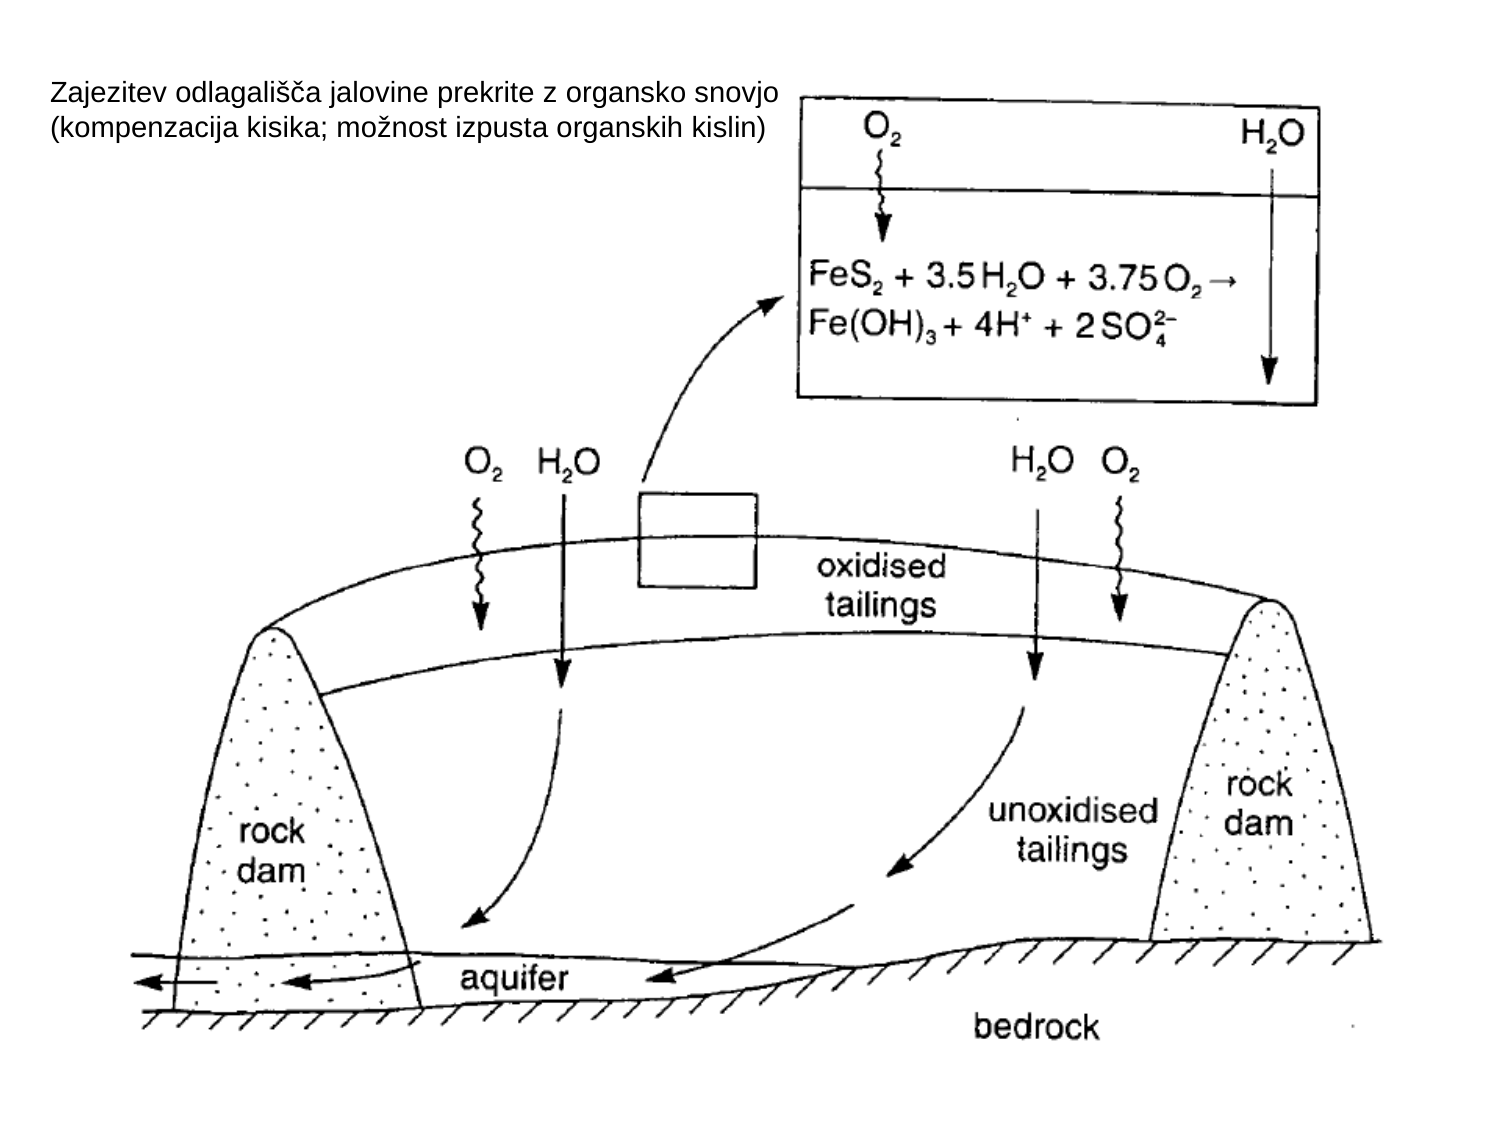

Zajezitev odlagališča jalovine prekrite z organsko snovjo
(kompenzacija kisika; možnost izpusta organskih kislin)